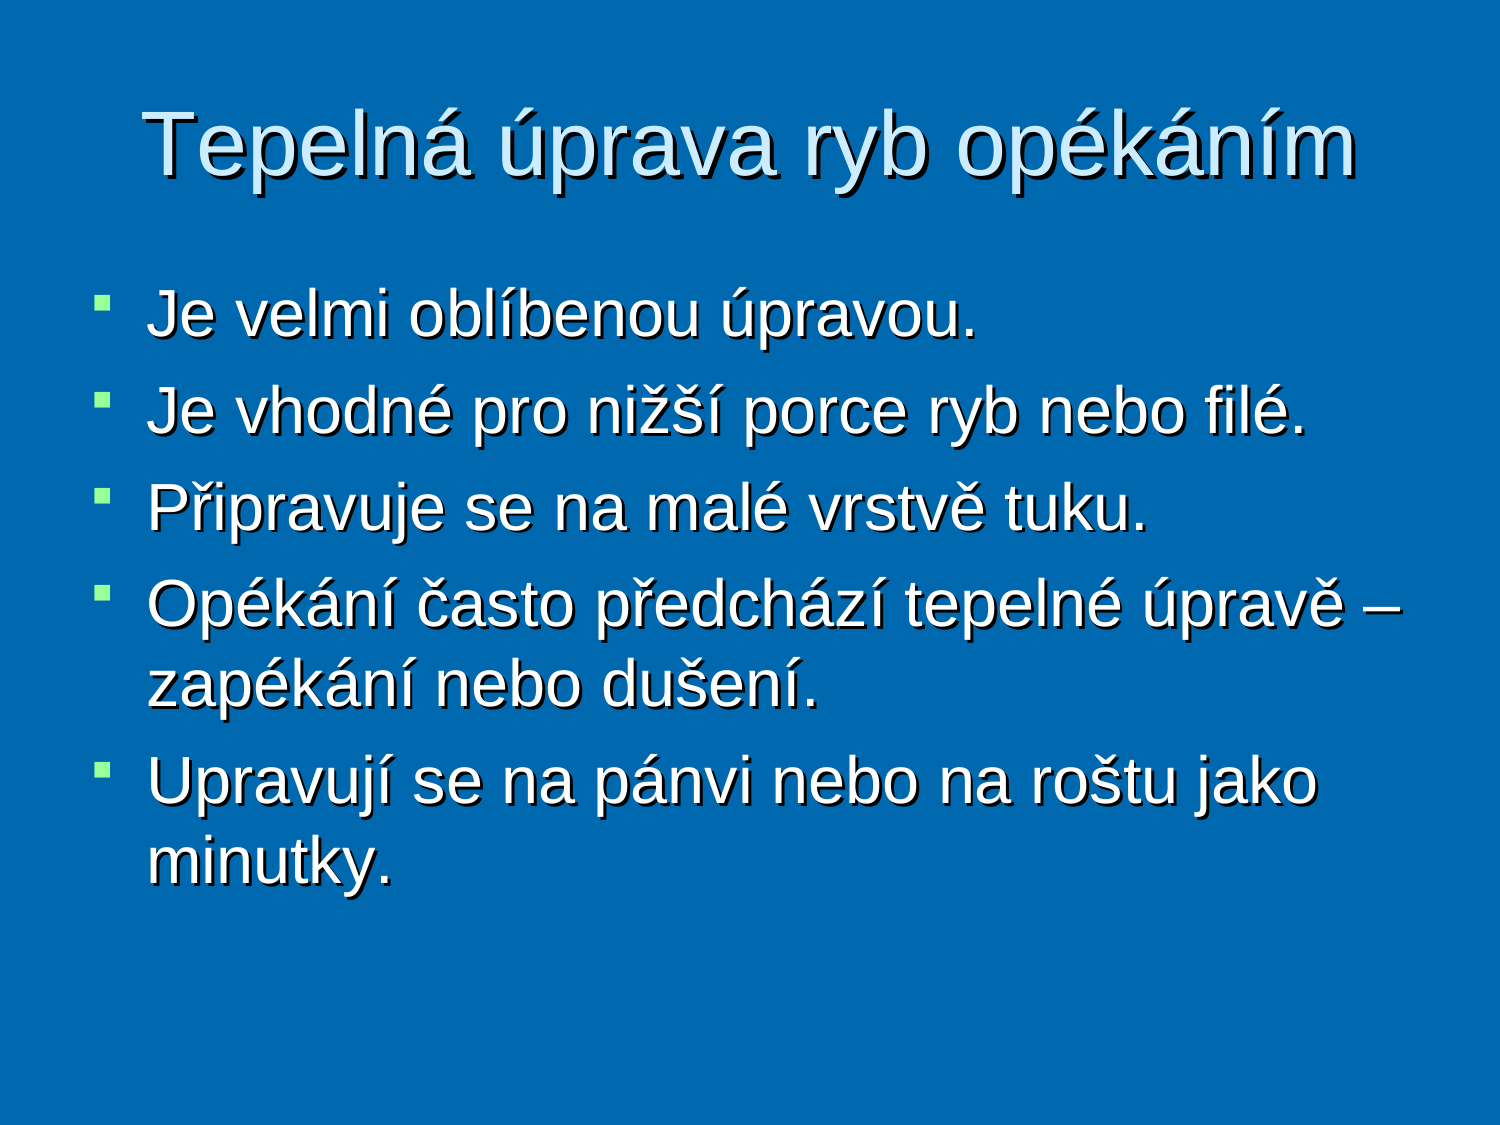

# Tepelná úprava ryb opékáním
Je velmi oblíbenou úpravou.
Je vhodné pro nižší porce ryb nebo filé.
Připravuje se na malé vrstvě tuku.
Opékání často předchází tepelné úpravě –zapékání nebo dušení.
Upravují se na pánvi nebo na roštu jako minutky.